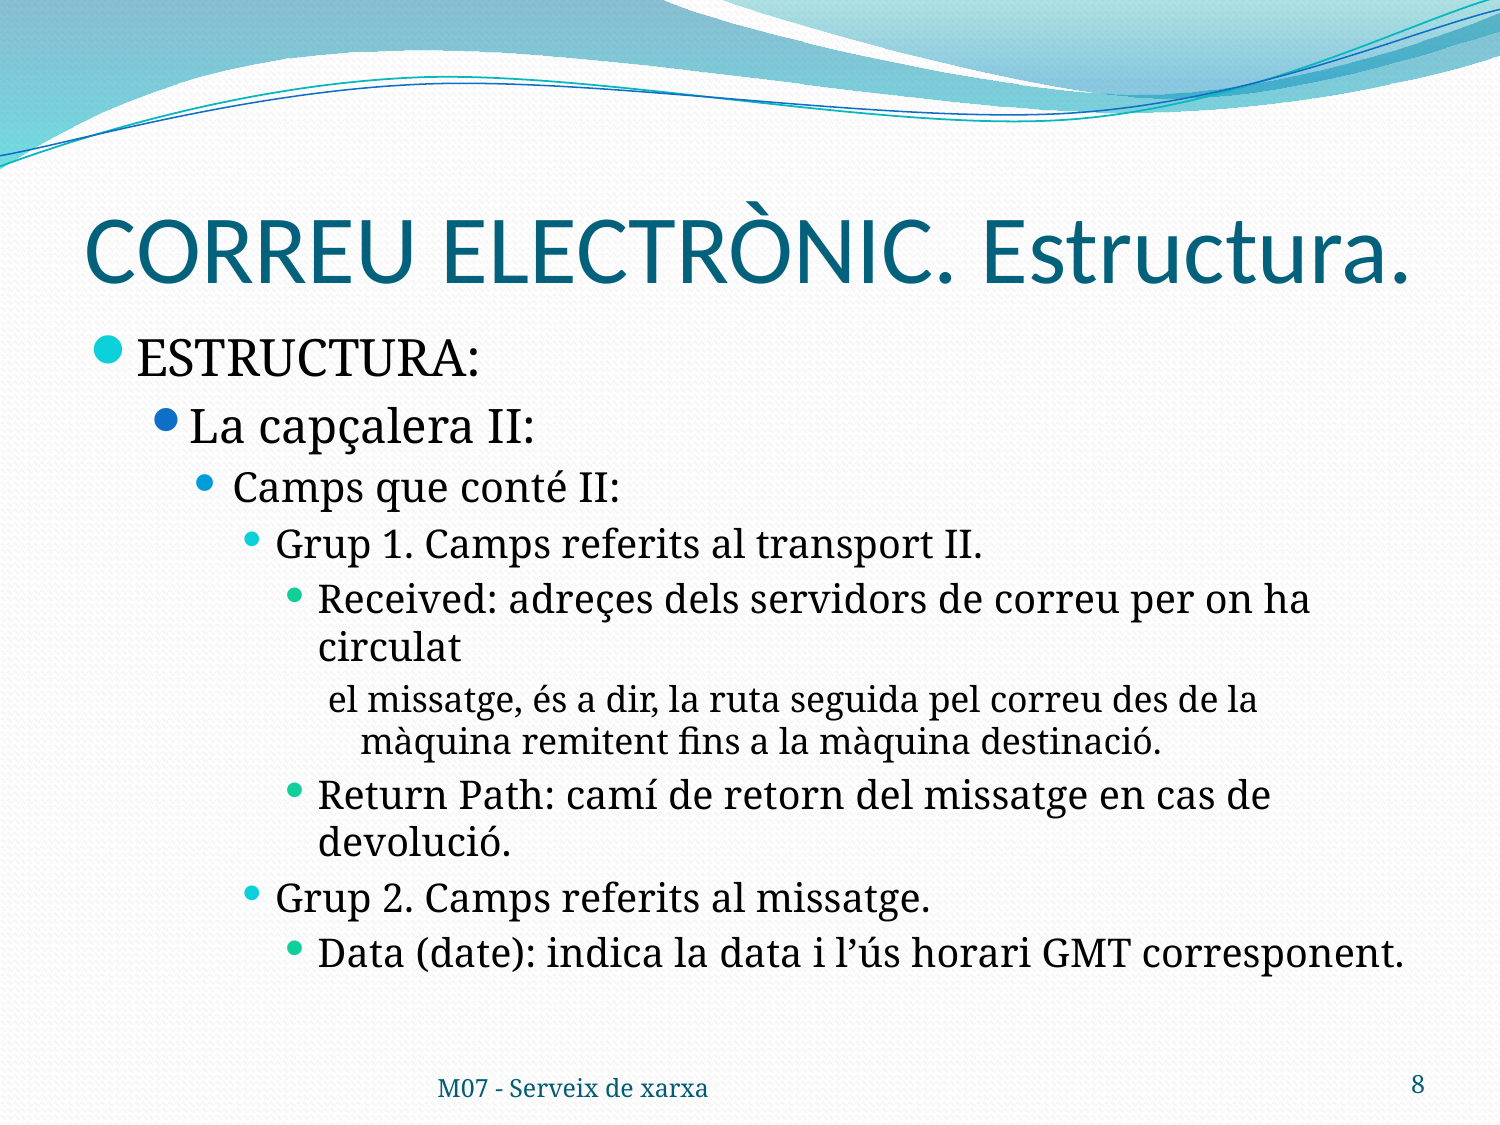

# CORREU ELECTRÒNIC. Estructura.
ESTRUCTURA:
La capçalera II:
Camps que conté II:
Grup 1. Camps referits al transport II.
Received: adreçes dels servidors de correu per on ha circulat
el missatge, és a dir, la ruta seguida pel correu des de la màquina remitent fins a la màquina destinació.
Return Path: camí de retorn del missatge en cas de devolució.
Grup 2. Camps referits al missatge.
Data (date): indica la data i l’ús horari GMT corresponent.
M07 - Serveix de xarxa